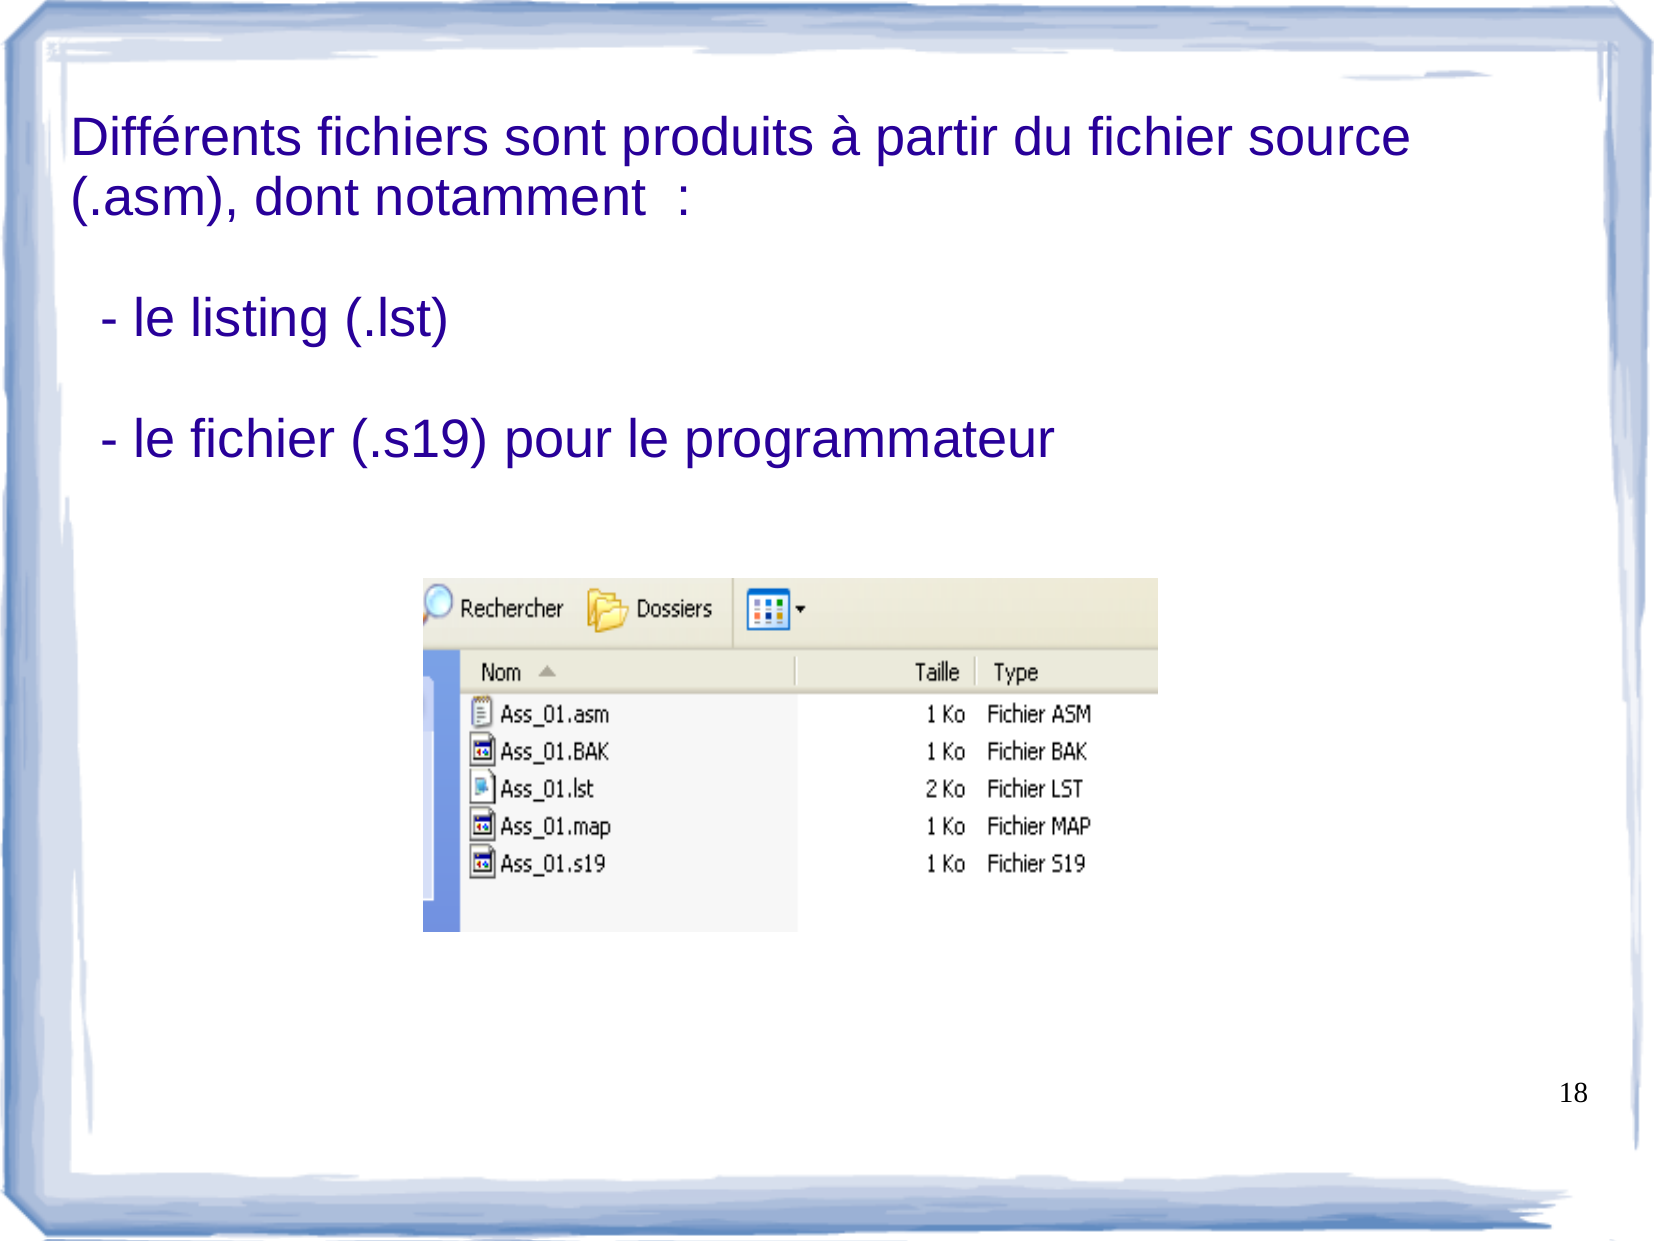

# Différents fichiers sont produits à partir du fichier source (.asm), dont notamment : - le listing (.lst) - le fichier (.s19) pour le programmateur
18